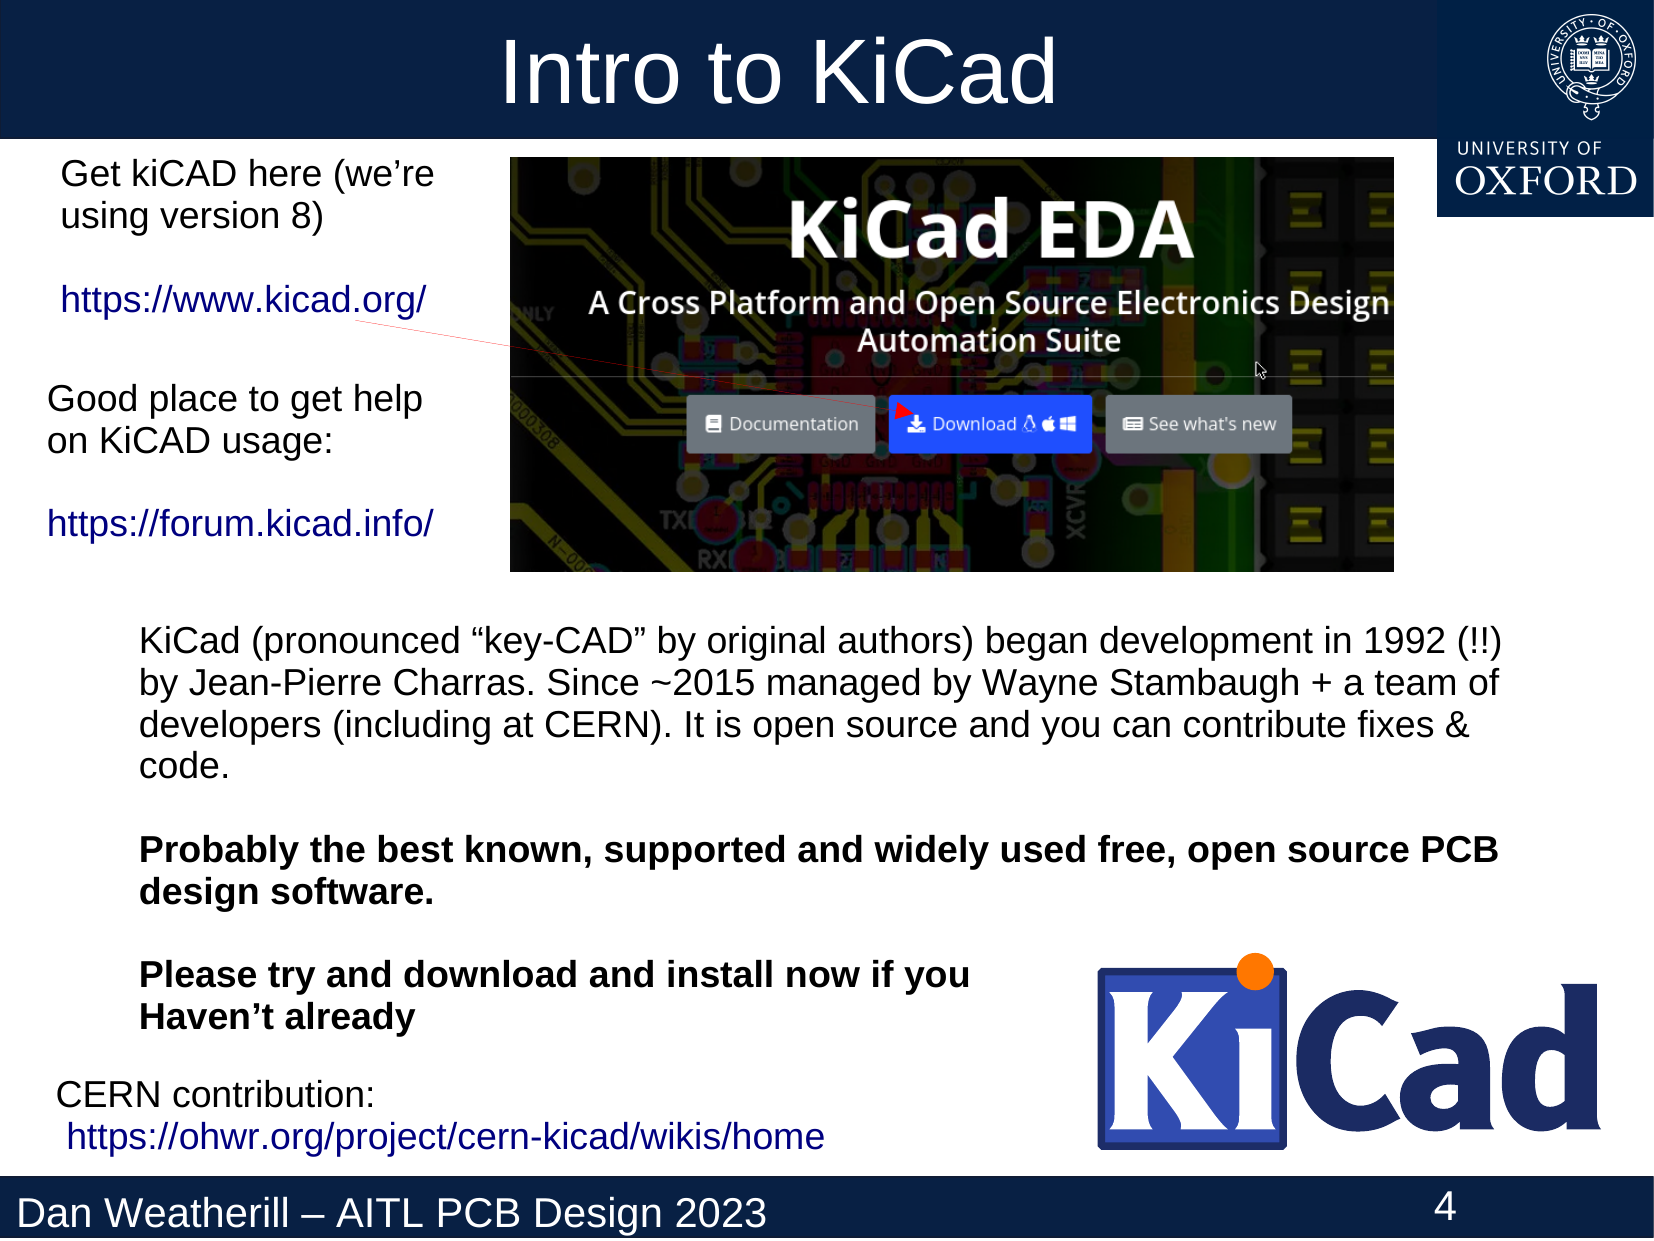

# Intro to KiCad
Get kiCAD here (we’re using version 8)
https://www.kicad.org/
Good place to get help on KiCAD usage:
https://forum.kicad.info/
KiCad (pronounced “key-CAD” by original authors) began development in 1992 (!!) by Jean-Pierre Charras. Since ~2015 managed by Wayne Stambaugh + a team of developers (including at CERN). It is open source and you can contribute fixes & code.
Probably the best known, supported and widely used free, open source PCB design software.
Please try and download and install now if you
Haven’t already
CERN contribution:
 https://ohwr.org/project/cern-kicad/wikis/home